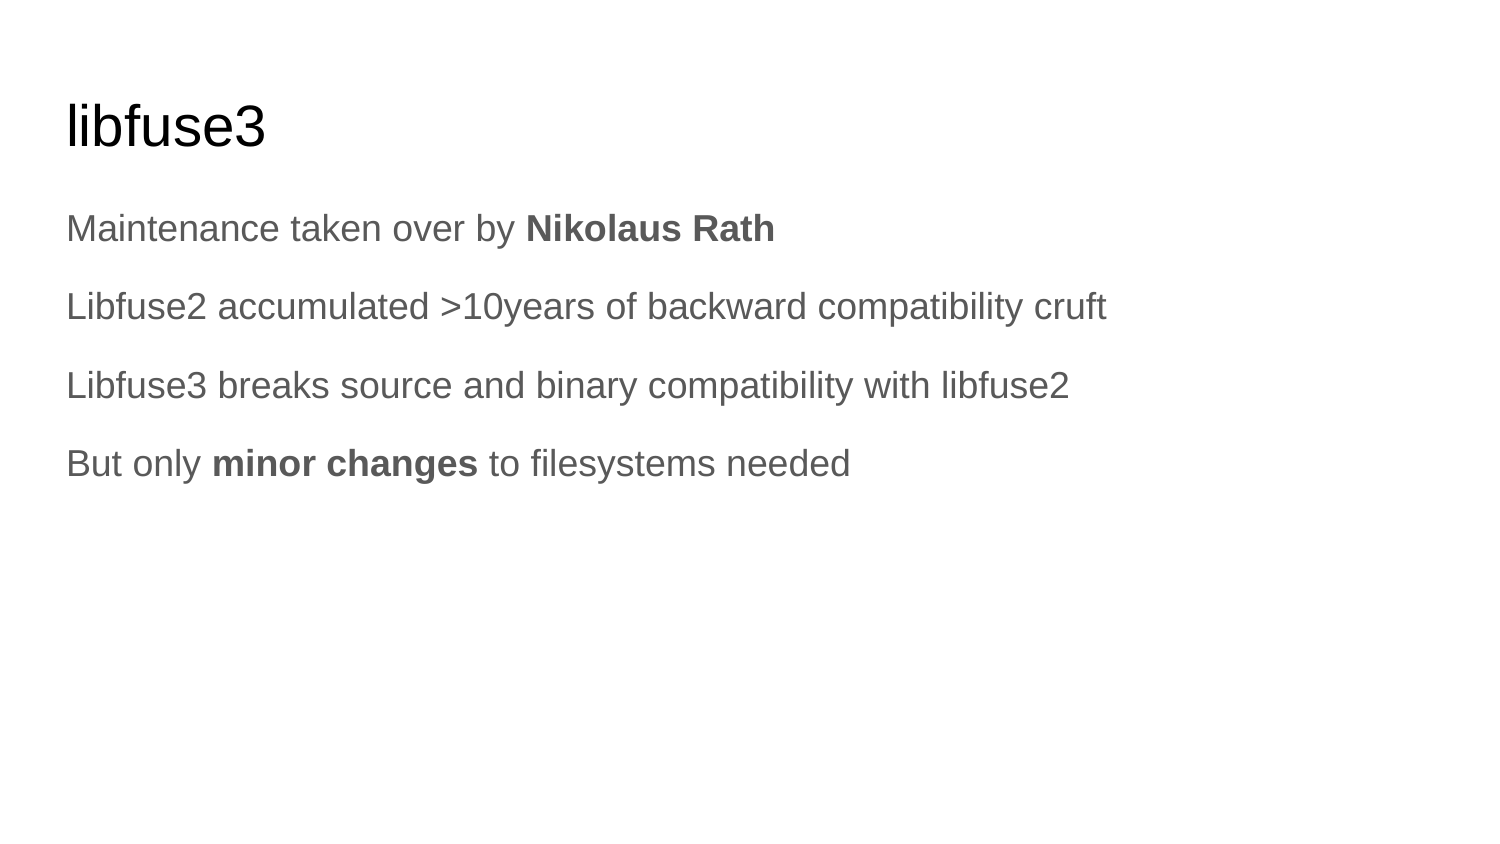

# libfuse3
Maintenance taken over by Nikolaus Rath
Libfuse2 accumulated >10years of backward compatibility cruft
Libfuse3 breaks source and binary compatibility with libfuse2
But only minor changes to filesystems needed